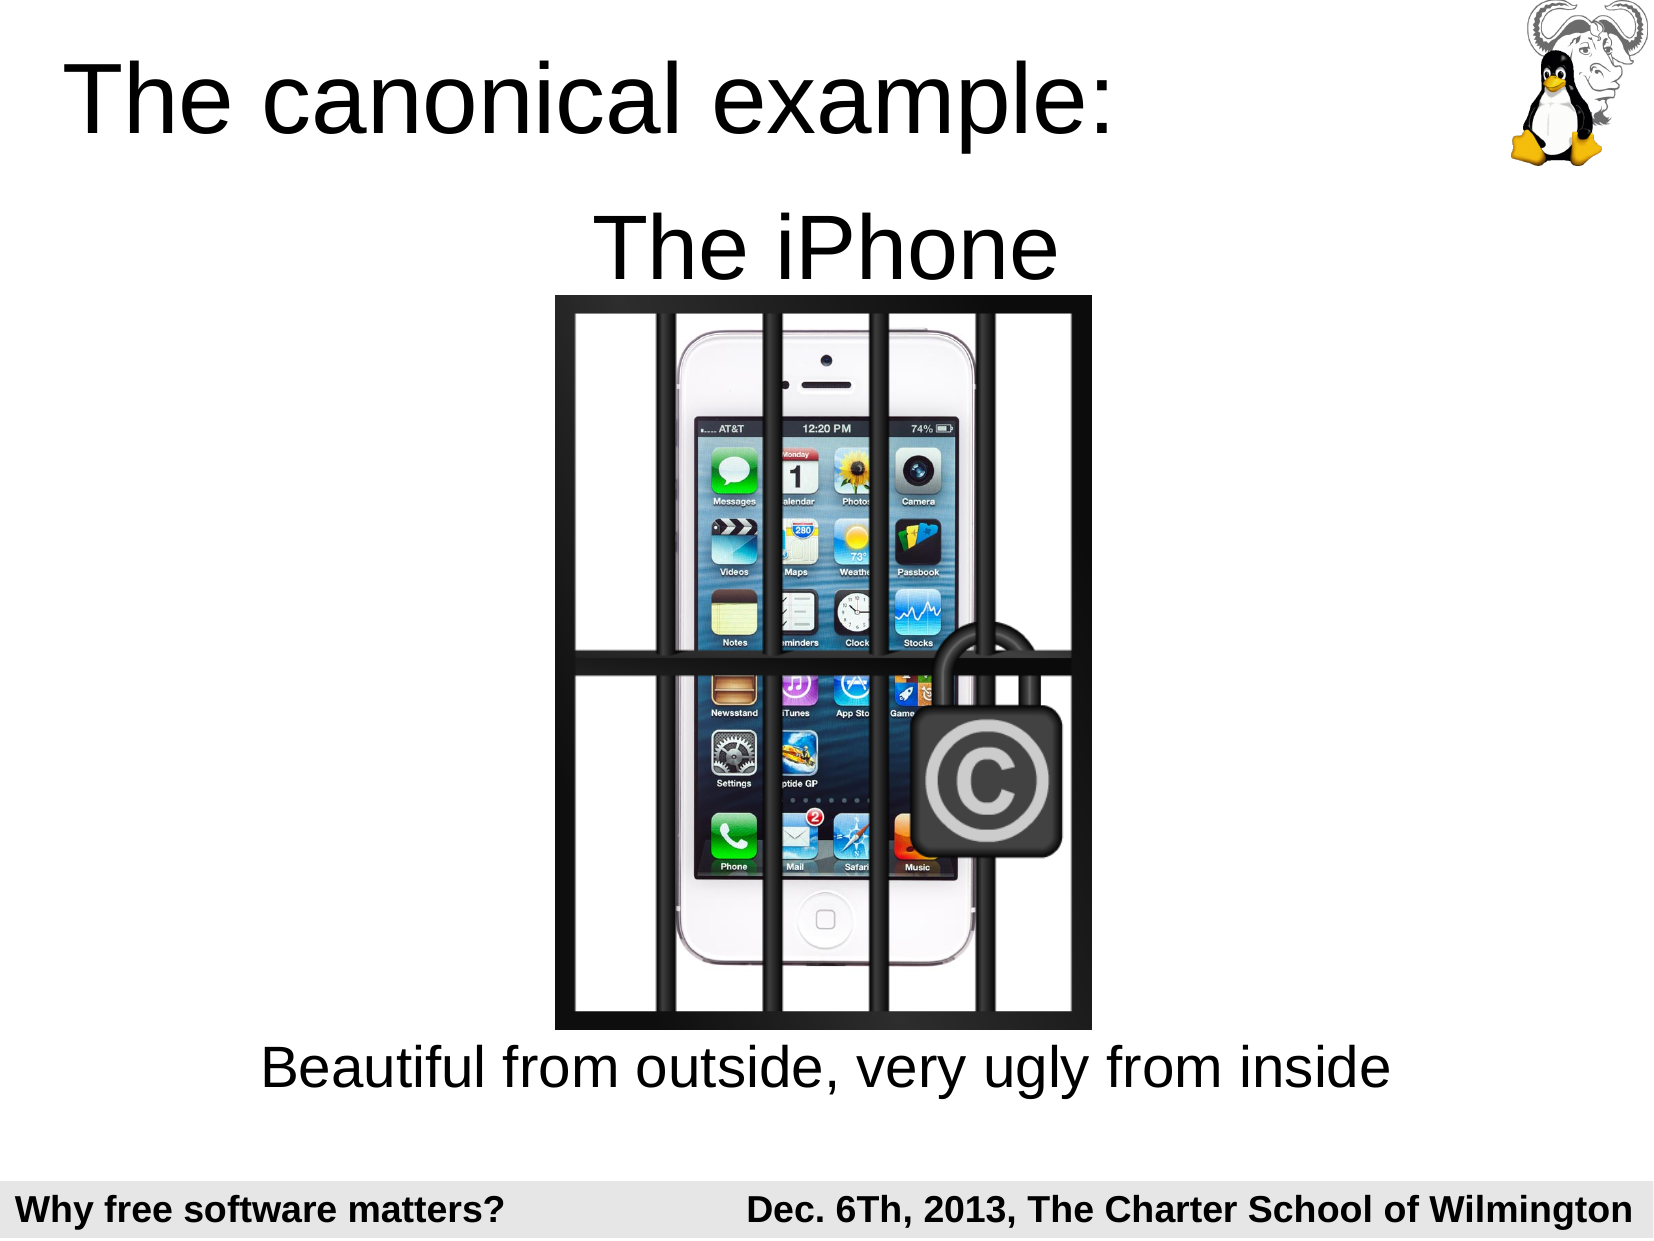

The canonical example:
The iPhone
Beautiful from outside, very ugly from inside
Why free software matters? Dec. 6Th, 2013, The Charter School of Wilmington